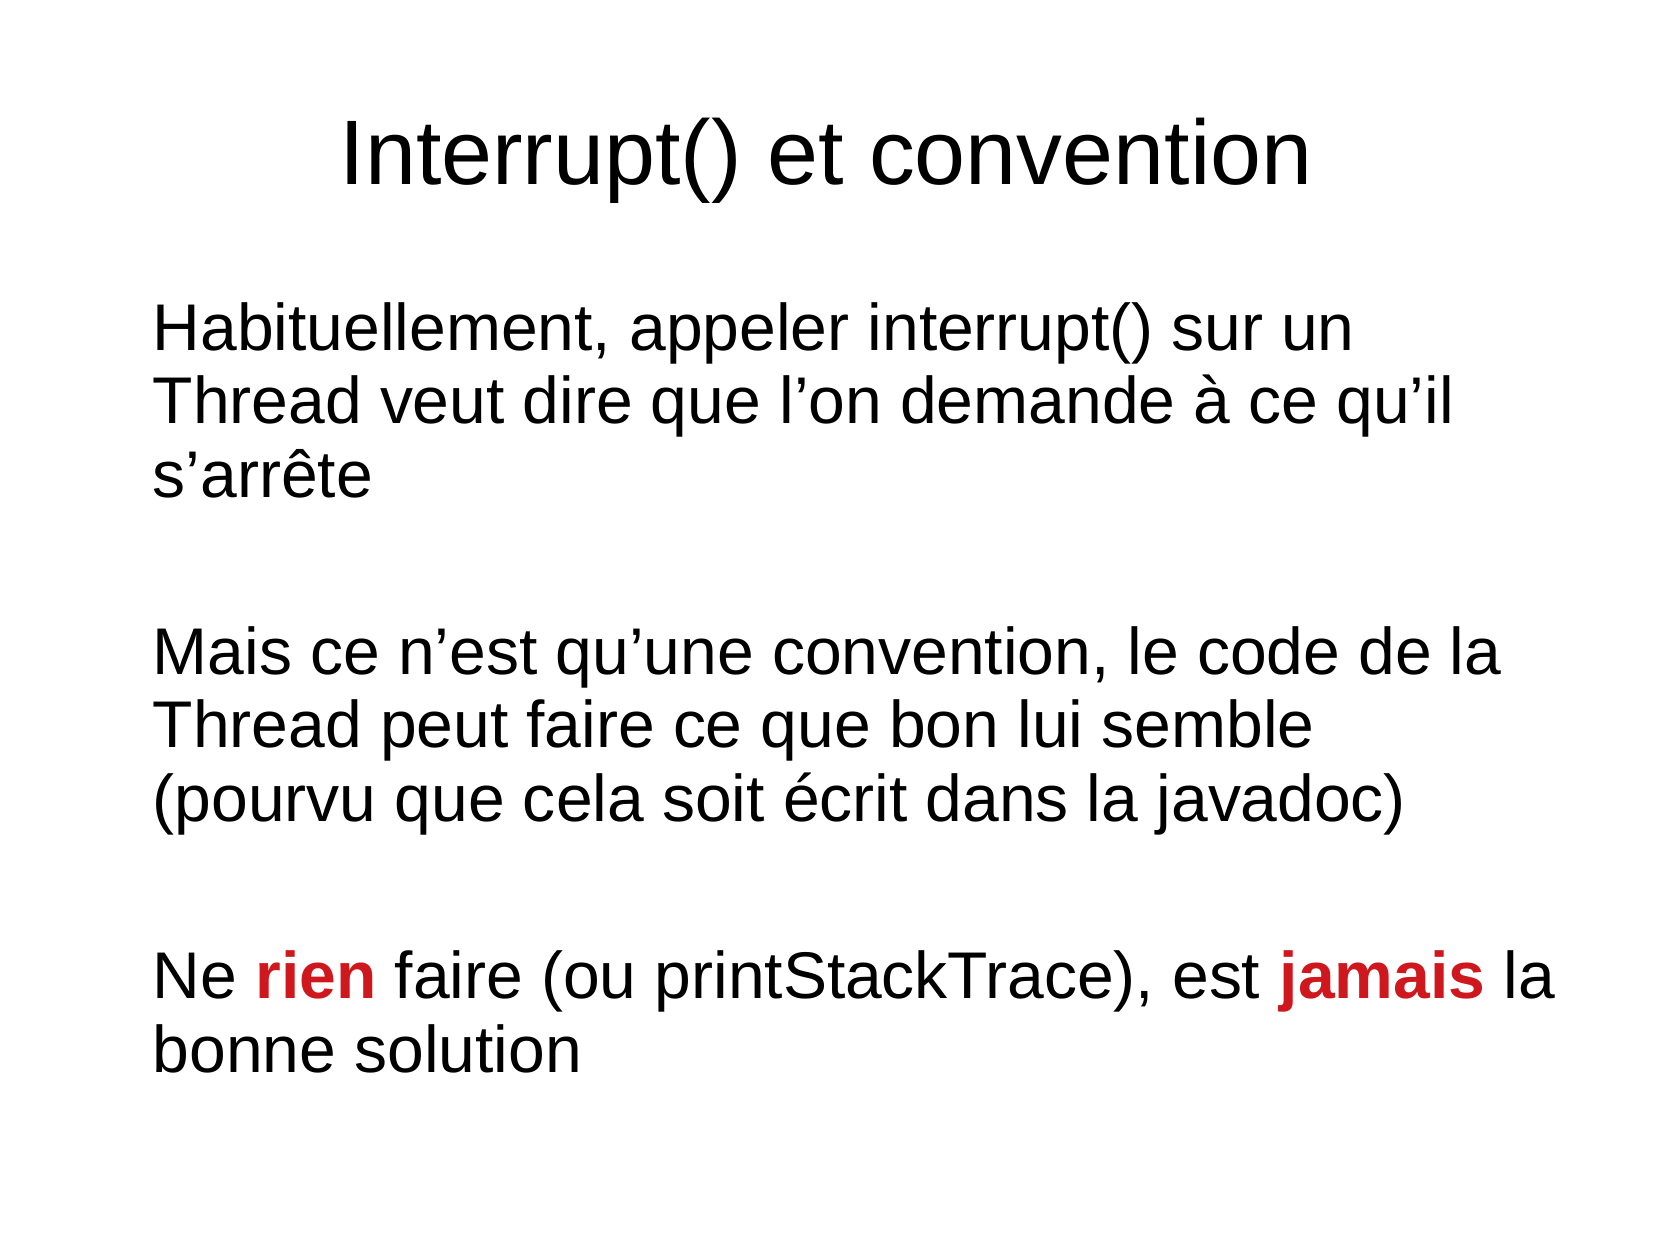

# Interrupt() et convention
Habituellement, appeler interrupt() sur un Thread veut dire que l’on demande à ce qu’il s’arrête
Mais ce n’est qu’une convention, le code de la Thread peut faire ce que bon lui semble
(pourvu que cela soit écrit dans la javadoc)
Ne rien faire (ou printStackTrace), est jamais la bonne solution